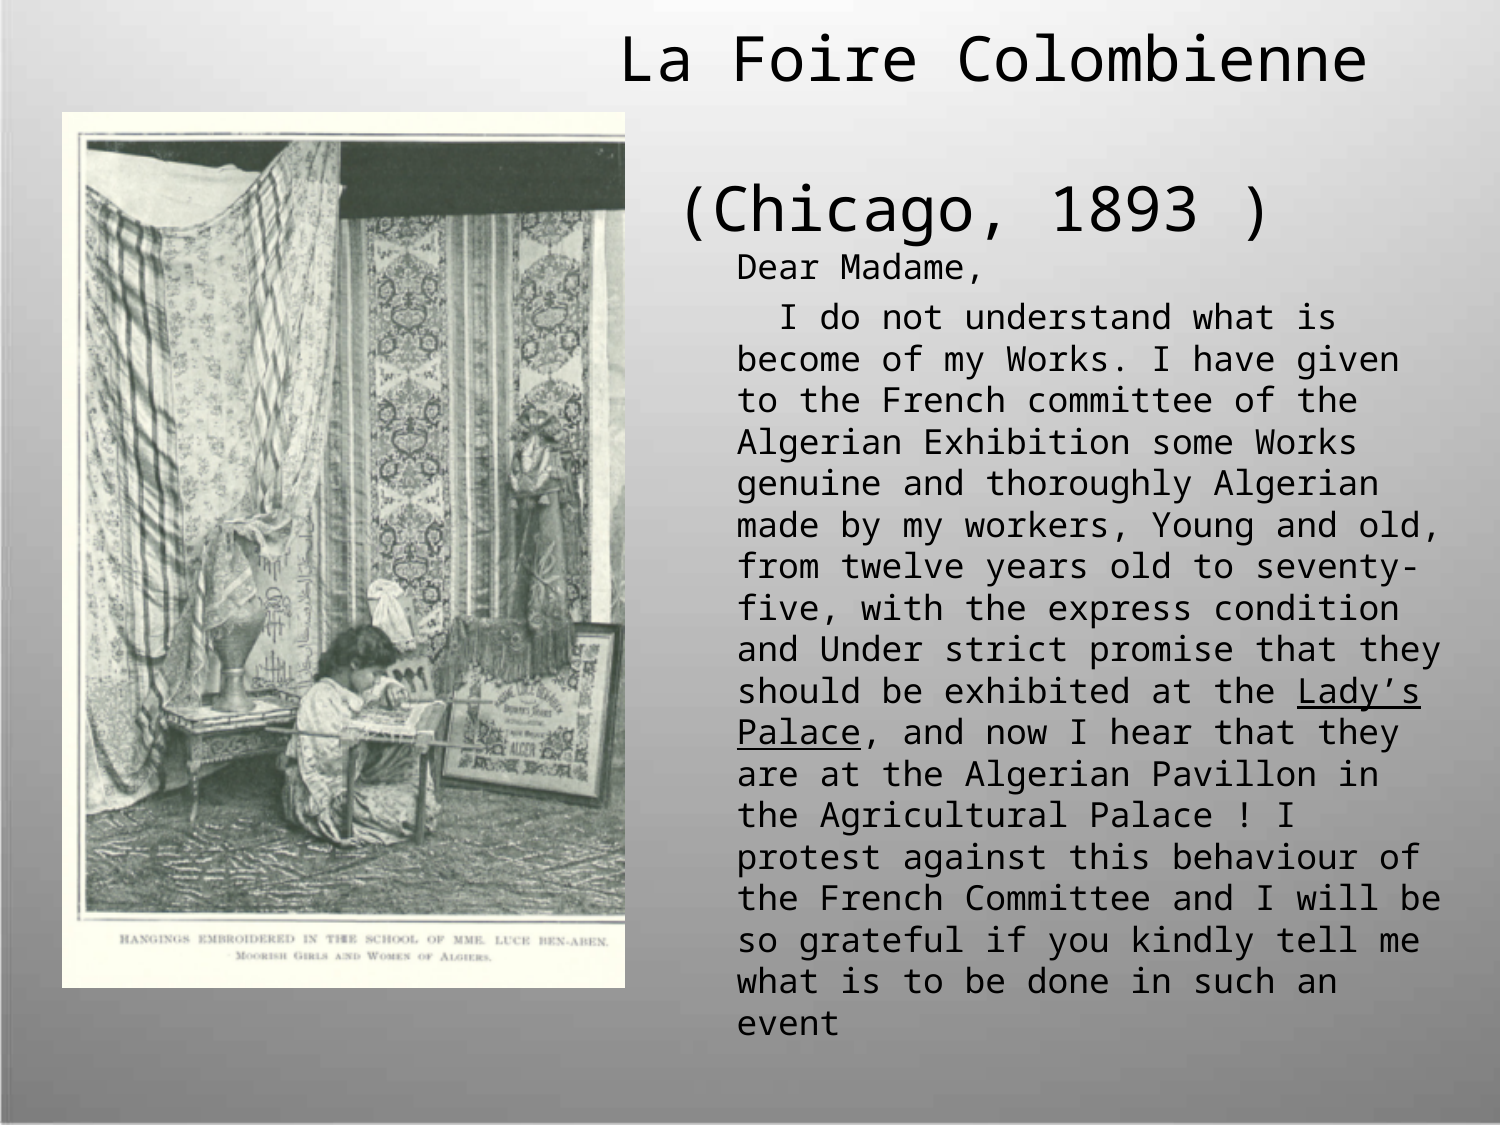

# La Foire Colombienne (Chicago, 1893 )
	Dear Madame,
	 I do not understand what is become of my Works. I have given to the French committee of the Algerian Exhibition some Works genuine and thoroughly Algerian made by my workers, Young and old, from twelve years old to seventy-five, with the express condition and Under strict promise that they should be exhibited at the Lady’s Palace, and now I hear that they are at the Algerian Pavillon in the Agricultural Palace ! I protest against this behaviour of the French Committee and I will be so grateful if you kindly tell me what is to be done in such an event